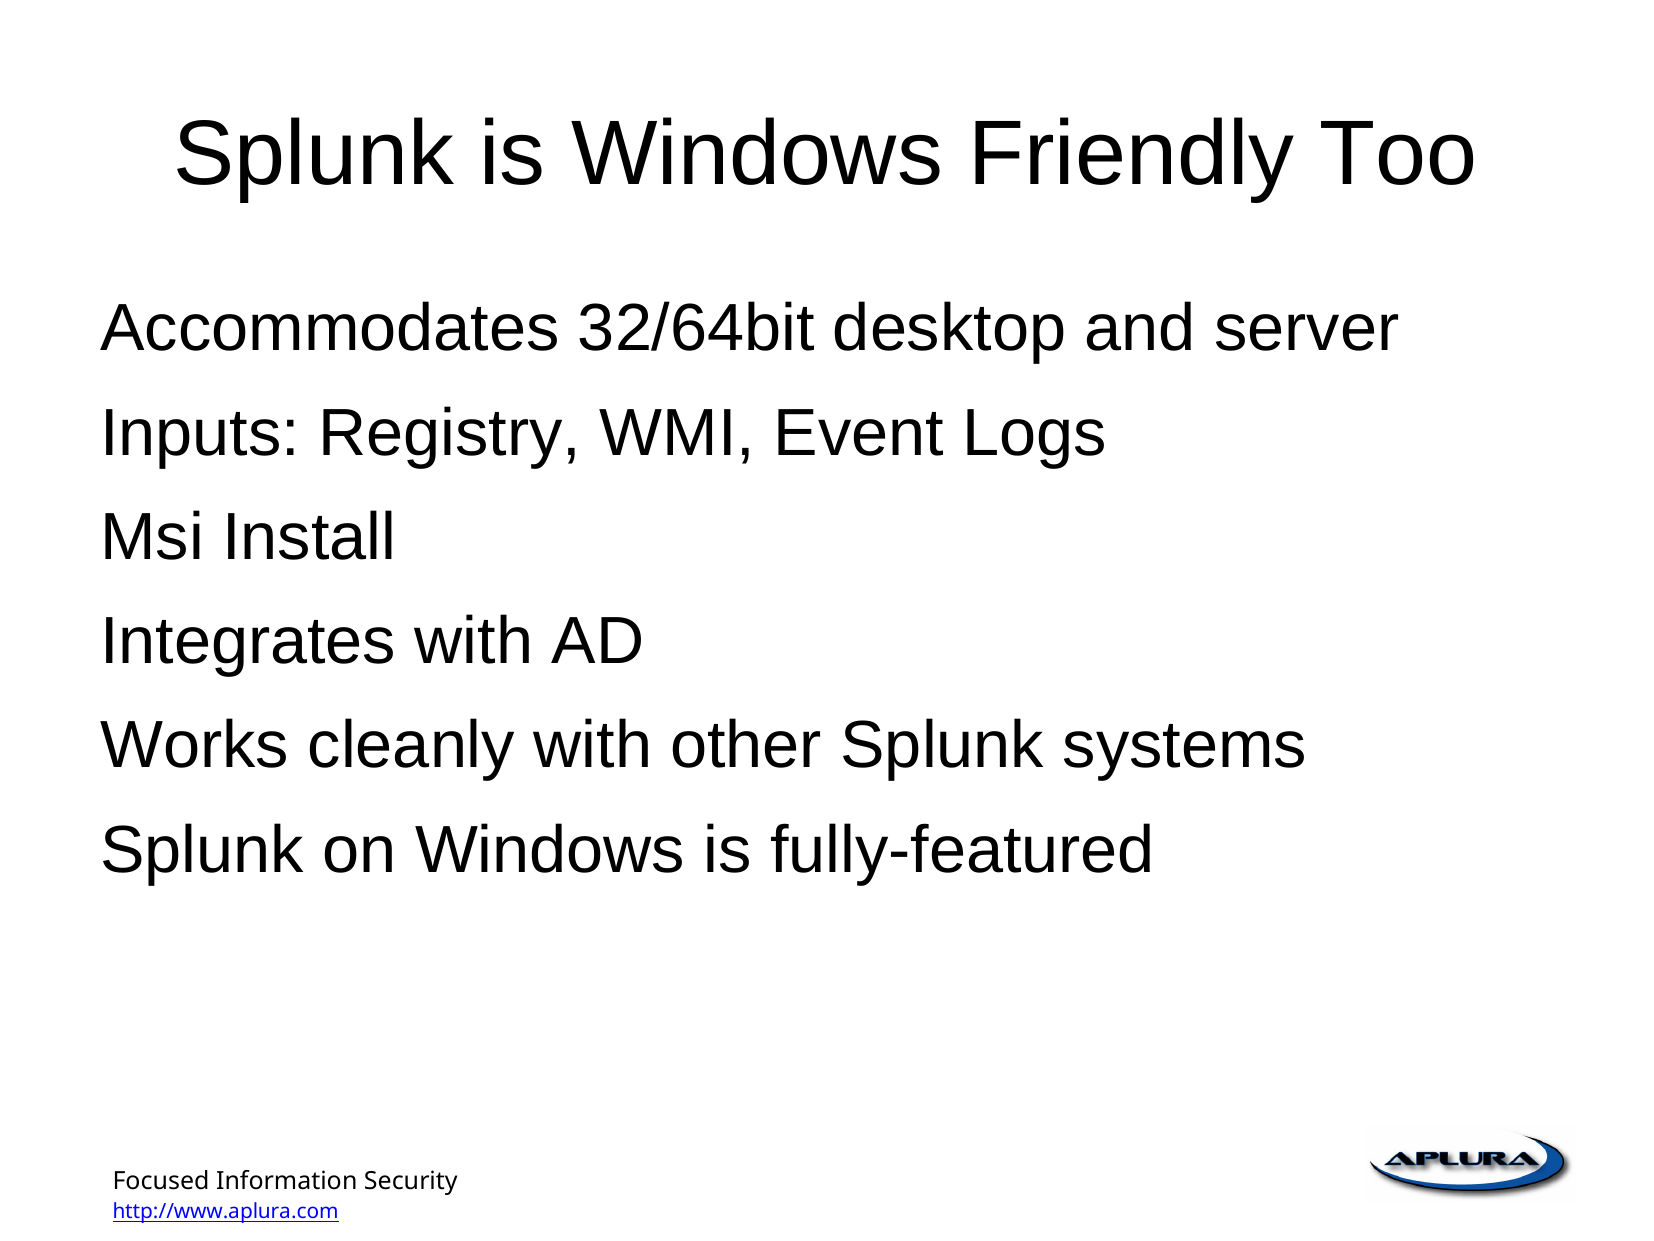

# Splunk is Windows Friendly Too
Accommodates 32/64bit desktop and server
Inputs: Registry, WMI, Event Logs
Msi Install
Integrates with AD
Works cleanly with other Splunk systems
Splunk on Windows is fully-featured